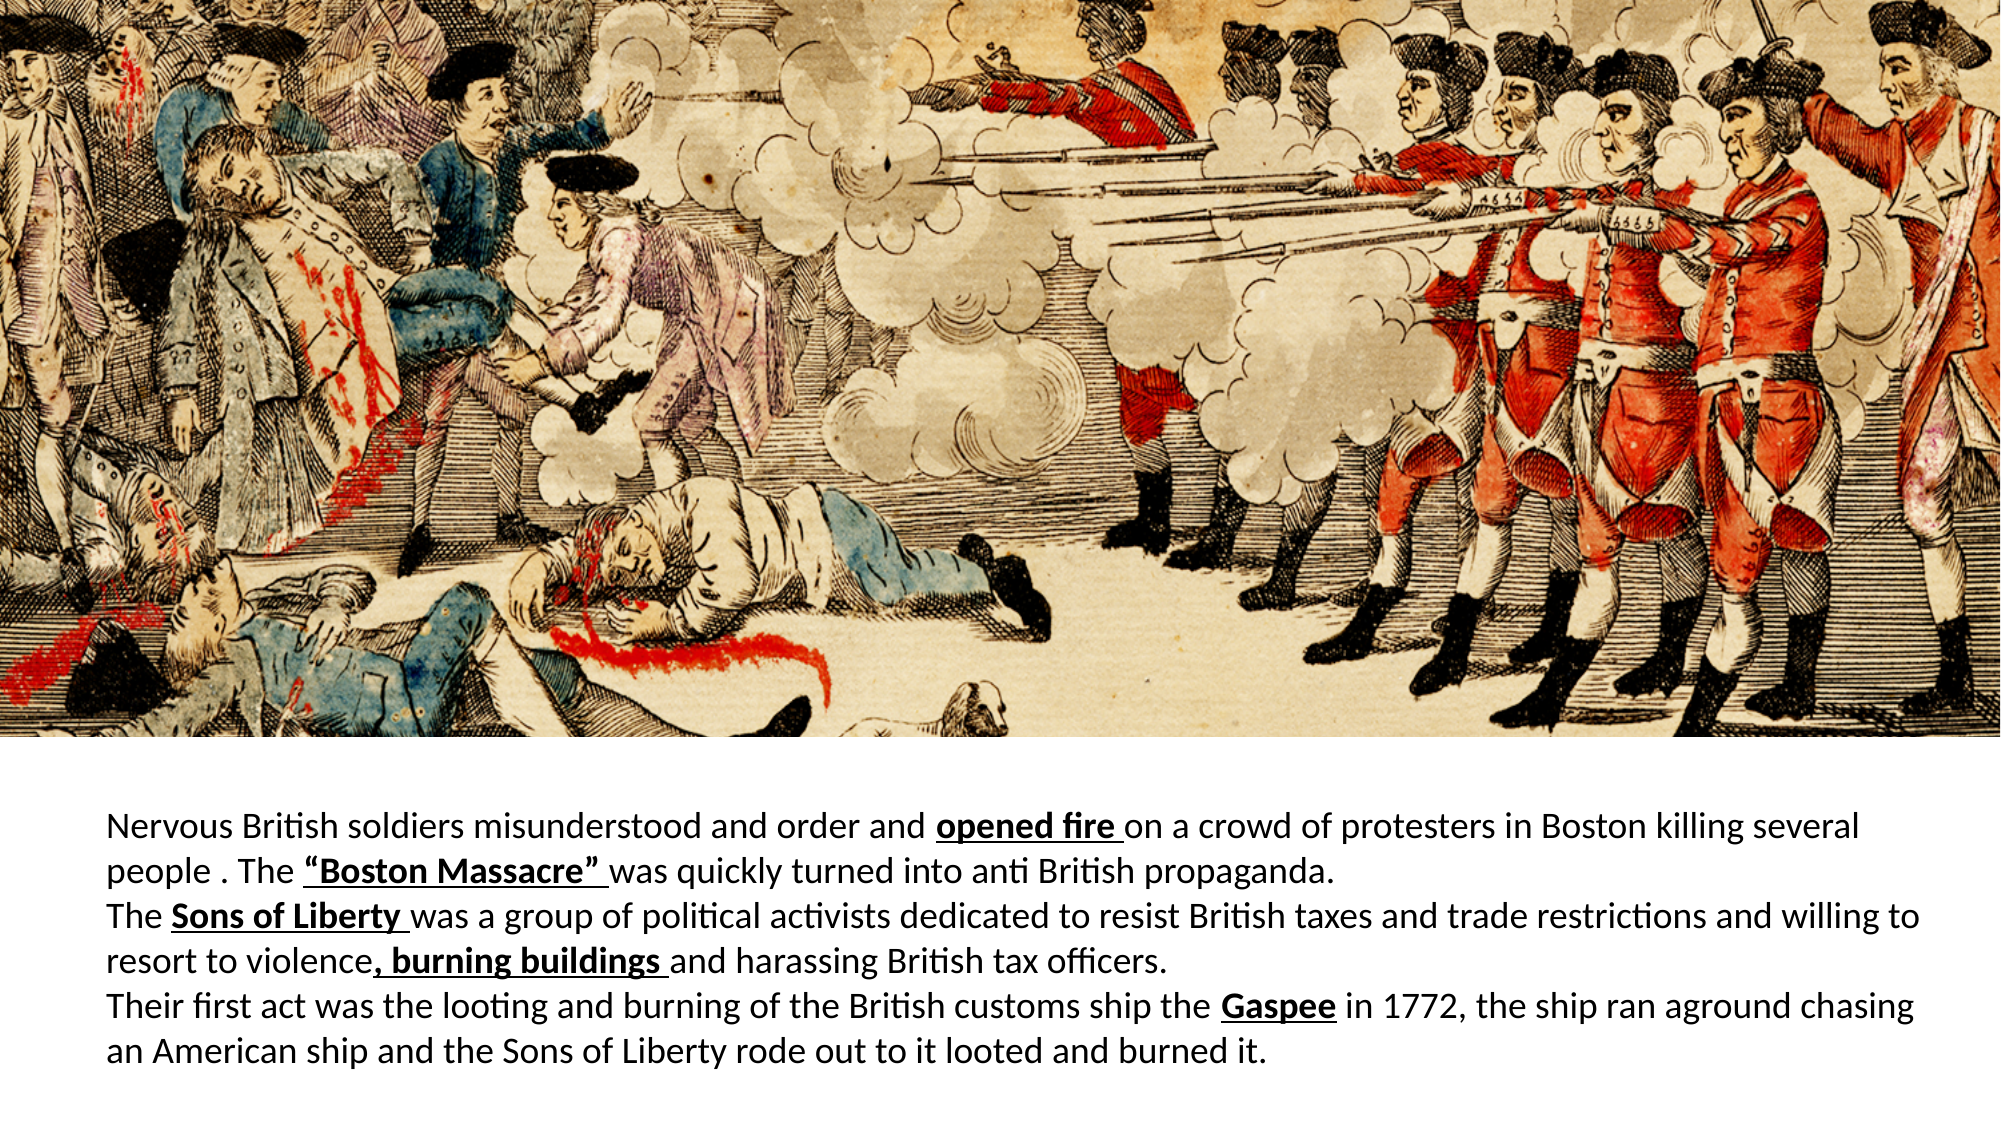

Nervous British soldiers misunderstood and order and opened fire on a crowd of protesters in Boston killing several people . The “Boston Massacre” was quickly turned into anti British propaganda.
The Sons of Liberty was a group of political activists dedicated to resist British taxes and trade restrictions and willing to resort to violence, burning buildings and harassing British tax officers.
Their first act was the looting and burning of the British customs ship the Gaspee in 1772, the ship ran aground chasing an American ship and the Sons of Liberty rode out to it looted and burned it.